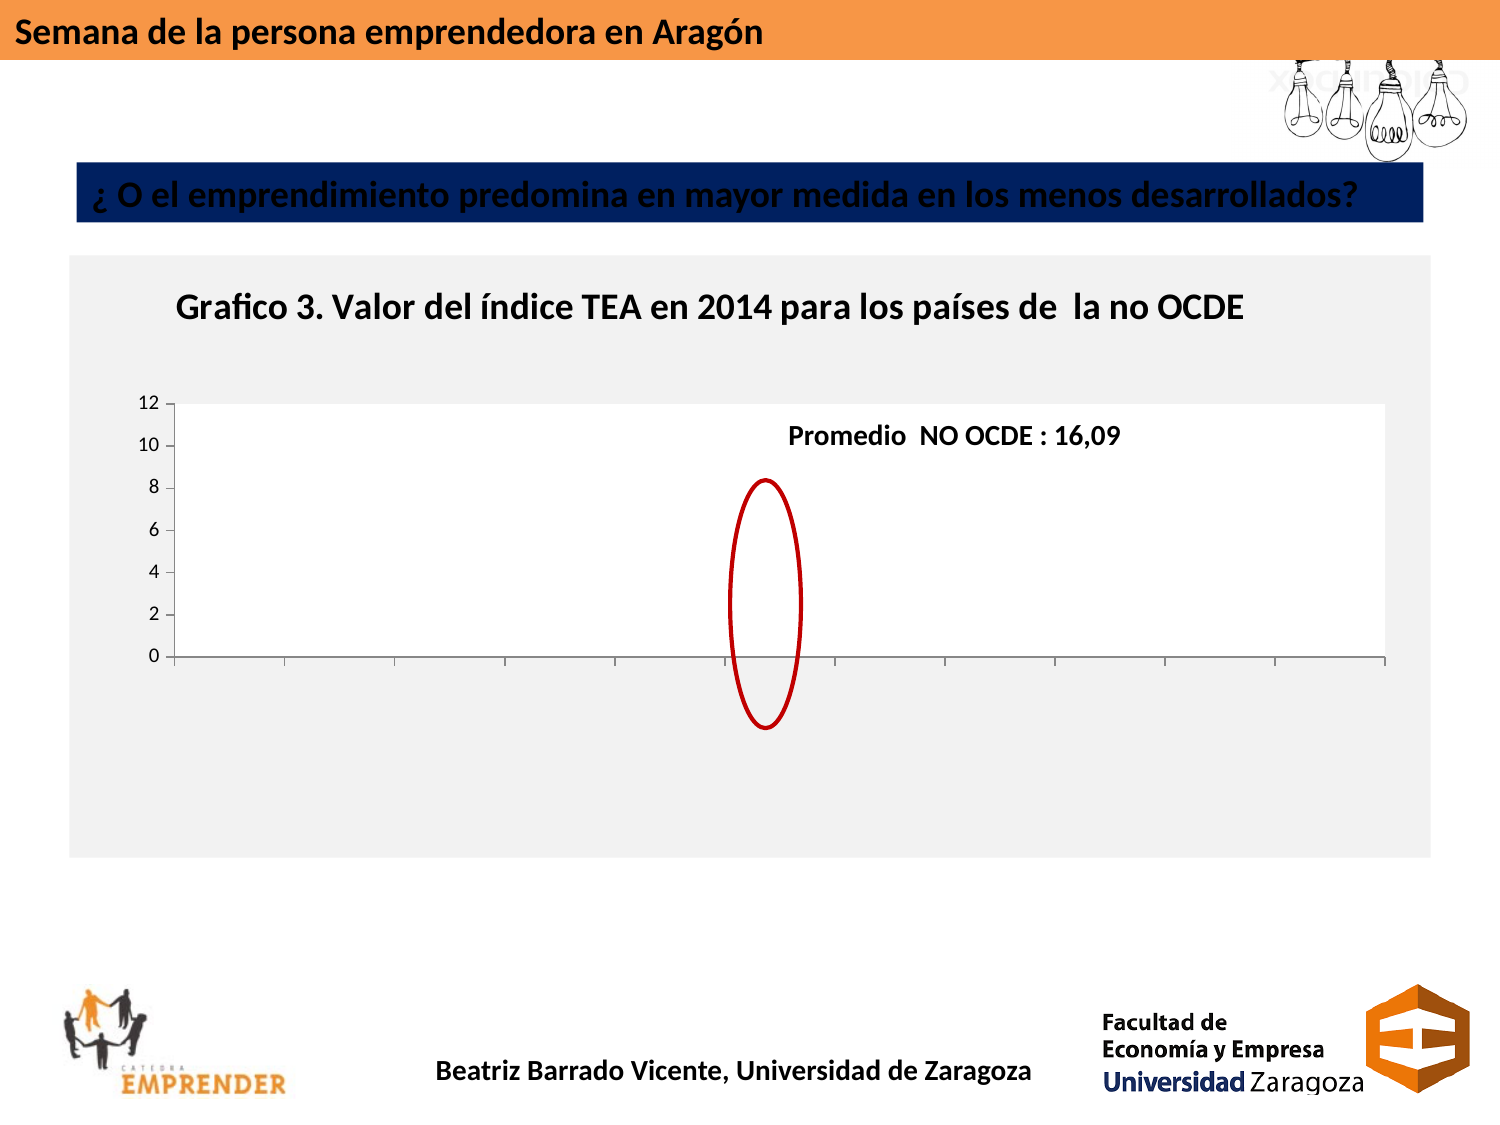

Semana de la persona emprendedora en Aragón
¿ O el emprendimiento predomina en mayor medida en los menos desarrollados?
### Chart: Grafico 3. Valor del índice TEA en 2014 para los países de la no OCDE
| Category | |
|---|---|Promedio NO OCDE : 16,09
Beatriz Barrado Vicente, Universidad de Zaragoza